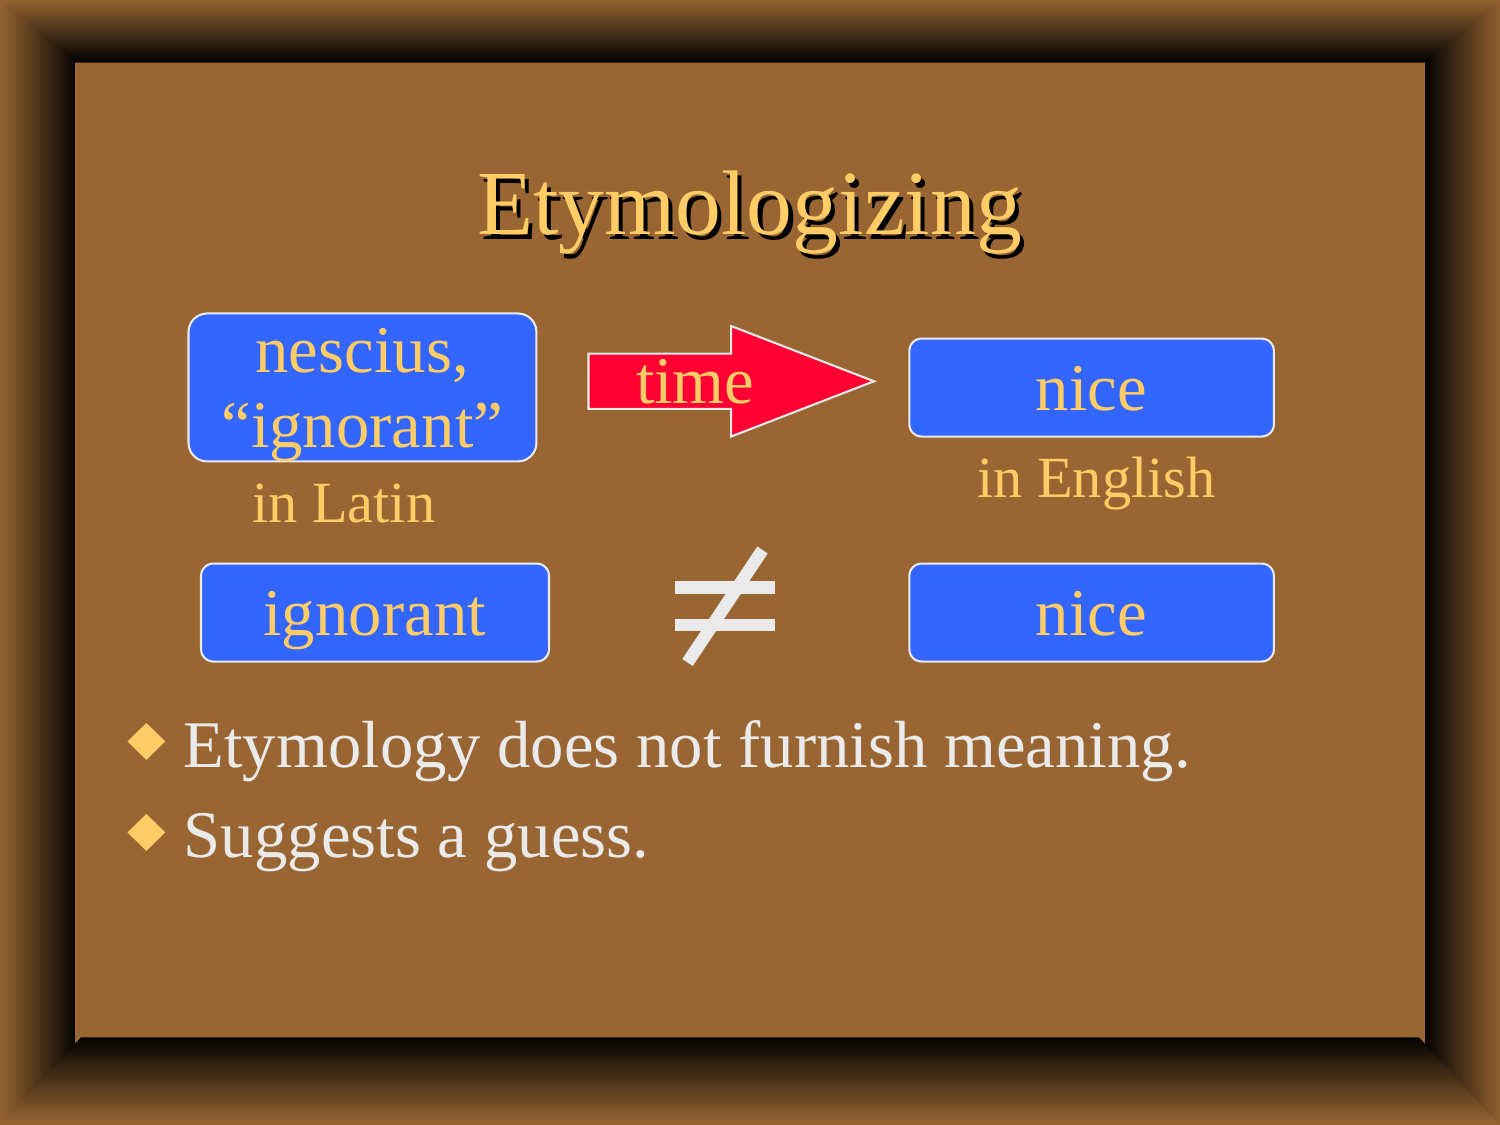

# Etymologizing
nescius,
“ignorant”
time
nice
in English
in Latin
ignorant
nice
Etymology does not furnish meaning.
Suggests a guess.